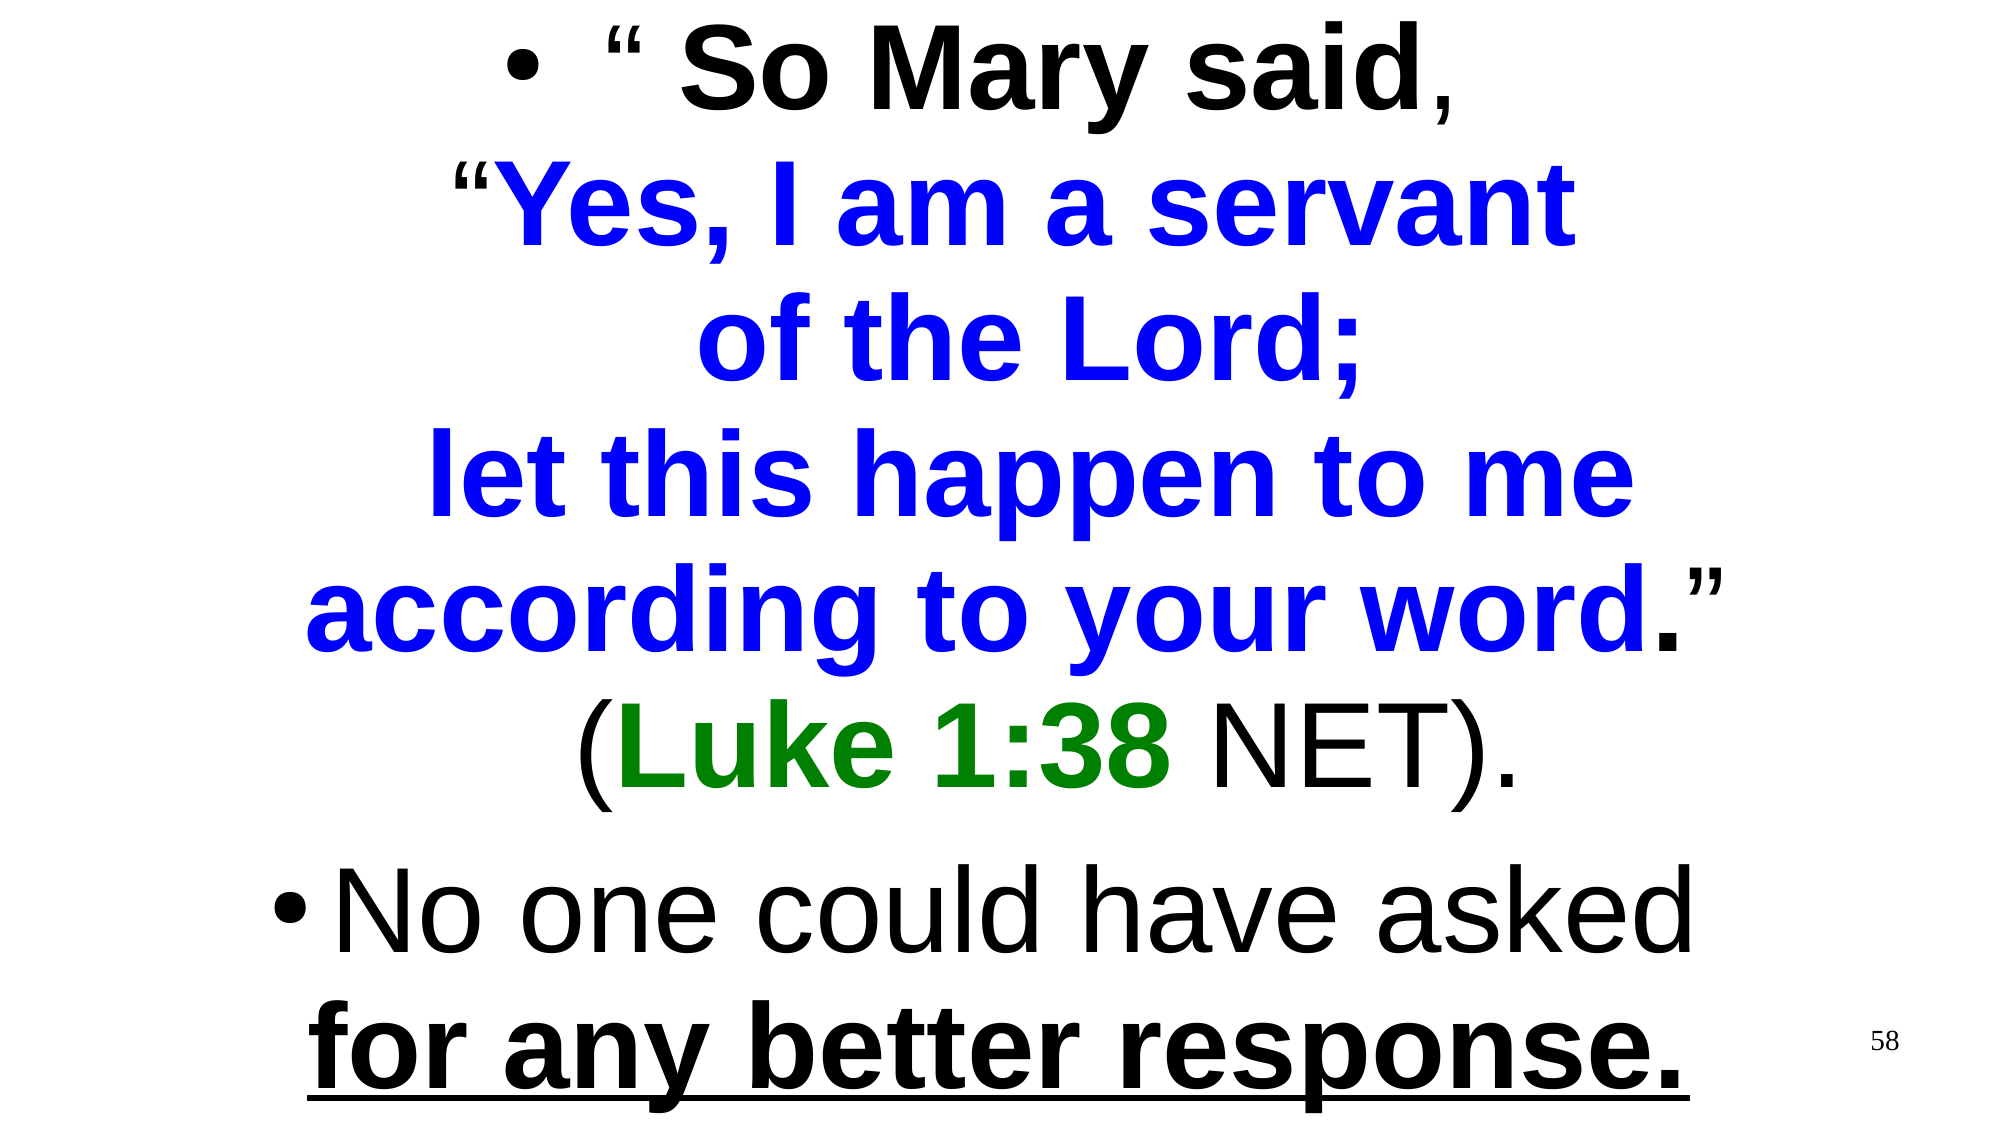

# “ So Mary said, “Yes, I am a servant of the Lord; let this happen to me according to your word.” (Luke 1:38 NET).
No one could have asked
for any better response.
58